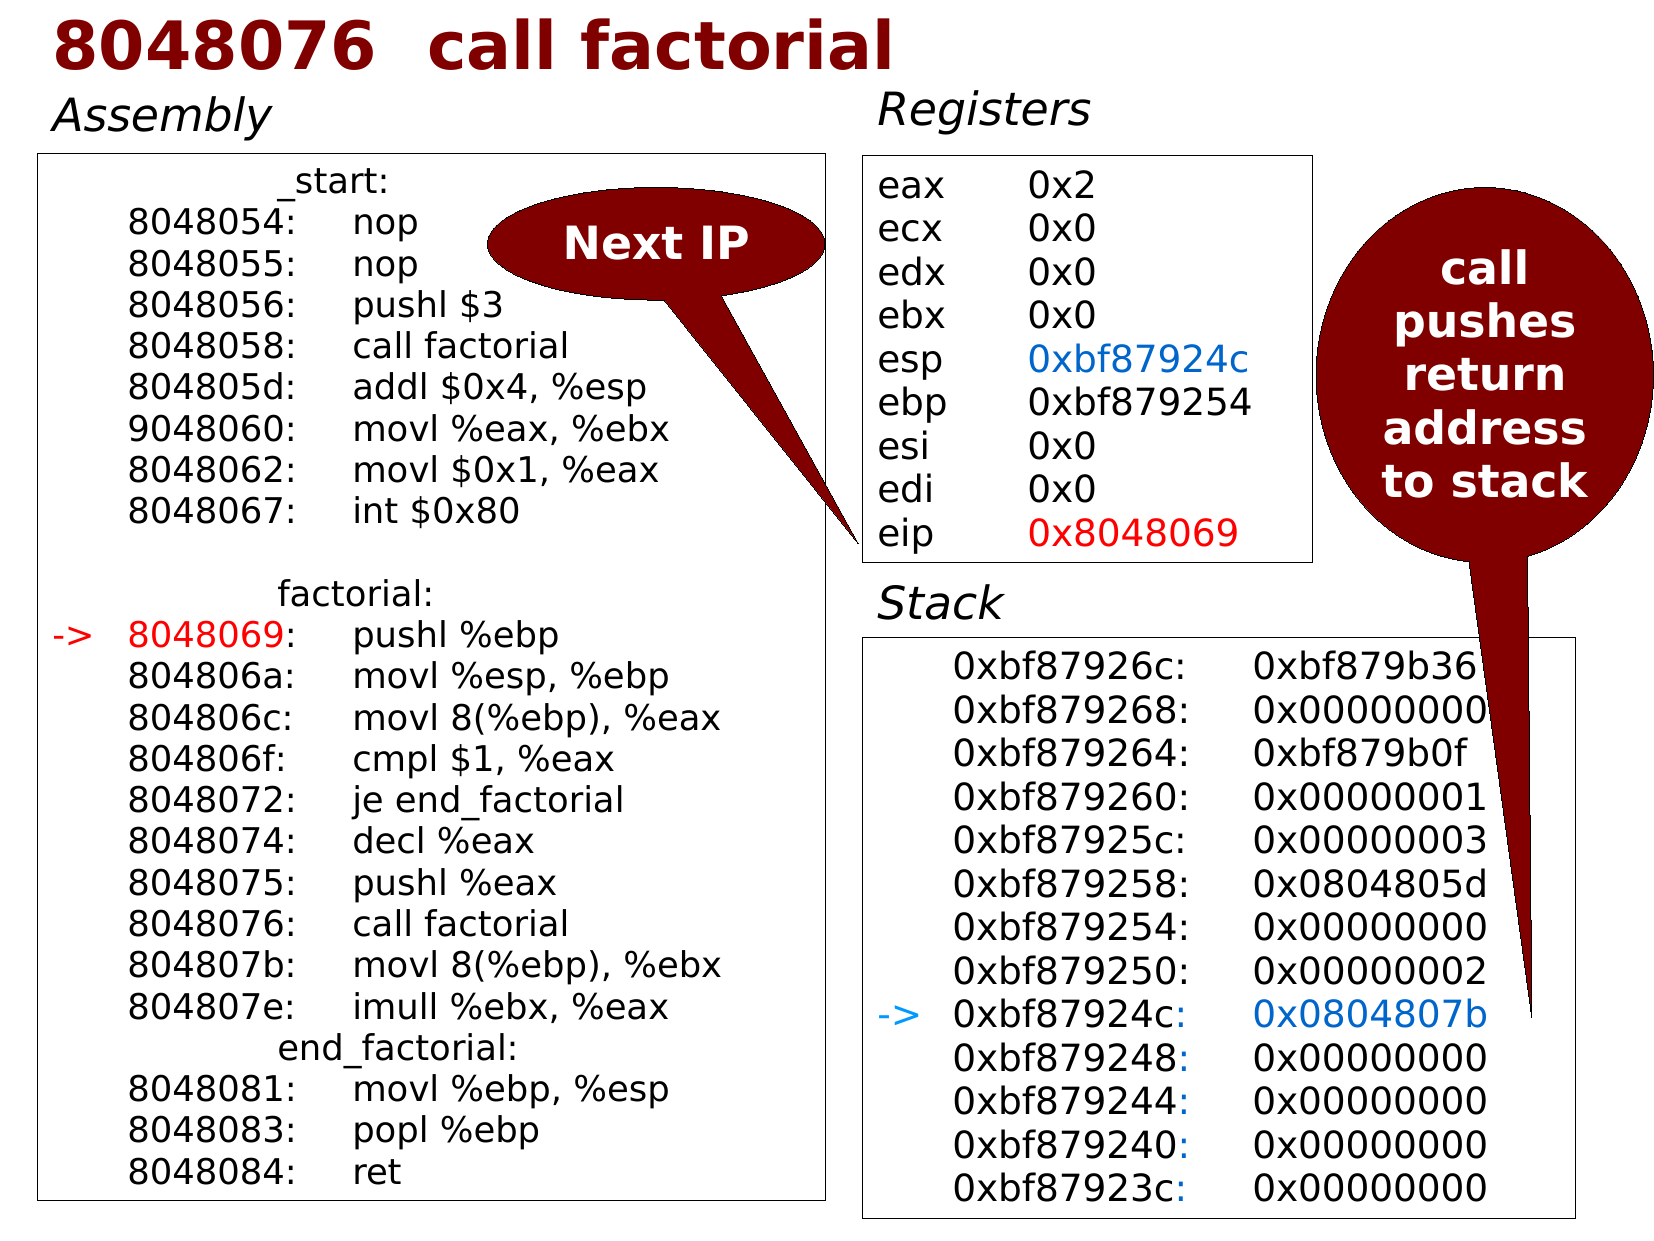

8048076	call factorial
Registers
Assembly
			_start:
 	8048054:	nop
	8048055:	nop
	8048056:	pushl $3
	8048058:	call factorial
	804805d:	addl $0x4, %esp
	9048060:	movl %eax, %ebx
	8048062:	movl $0x1, %eax
	8048067:	int $0x80
			factorial:
->	8048069:	pushl %ebp
	804806a:	movl %esp, %ebp
	804806c:	movl 8(%ebp), %eax
	804806f:	cmpl $1, %eax
	8048072:	je end_factorial
	8048074:	decl %eax
	8048075:	pushl %eax
 	8048076:	call factorial
	804807b:	movl 8(%ebp), %ebx
	804807e:	imull %ebx, %eax
			end_factorial:
	8048081:	movl %ebp, %esp
	8048083:	popl %ebp
	8048084:	ret
eax		0x2
ecx		0x0
edx		0x0
ebx		0x0
esp		0xbf87924c
ebp		0xbf879254
esi		0x0
edi		0x0
eip 		0x8048069
call pushes return address to stack
Next IP
Stack
	0xbf87926c:	0xbf879b36
	0xbf879268:	0x00000000
	0xbf879264:	0xbf879b0f
	0xbf879260:	0x00000001
	0xbf87925c:	0x00000003
	0xbf879258: 	0x0804805d
	0xbf879254: 	0x00000000
	0xbf879250:	0x00000002
->	0xbf87924c:	0x0804807b		0xbf879248:	0x00000000
	0xbf879244:	0x00000000
	0xbf879240:	0x00000000
	0xbf87923c:	0x00000000